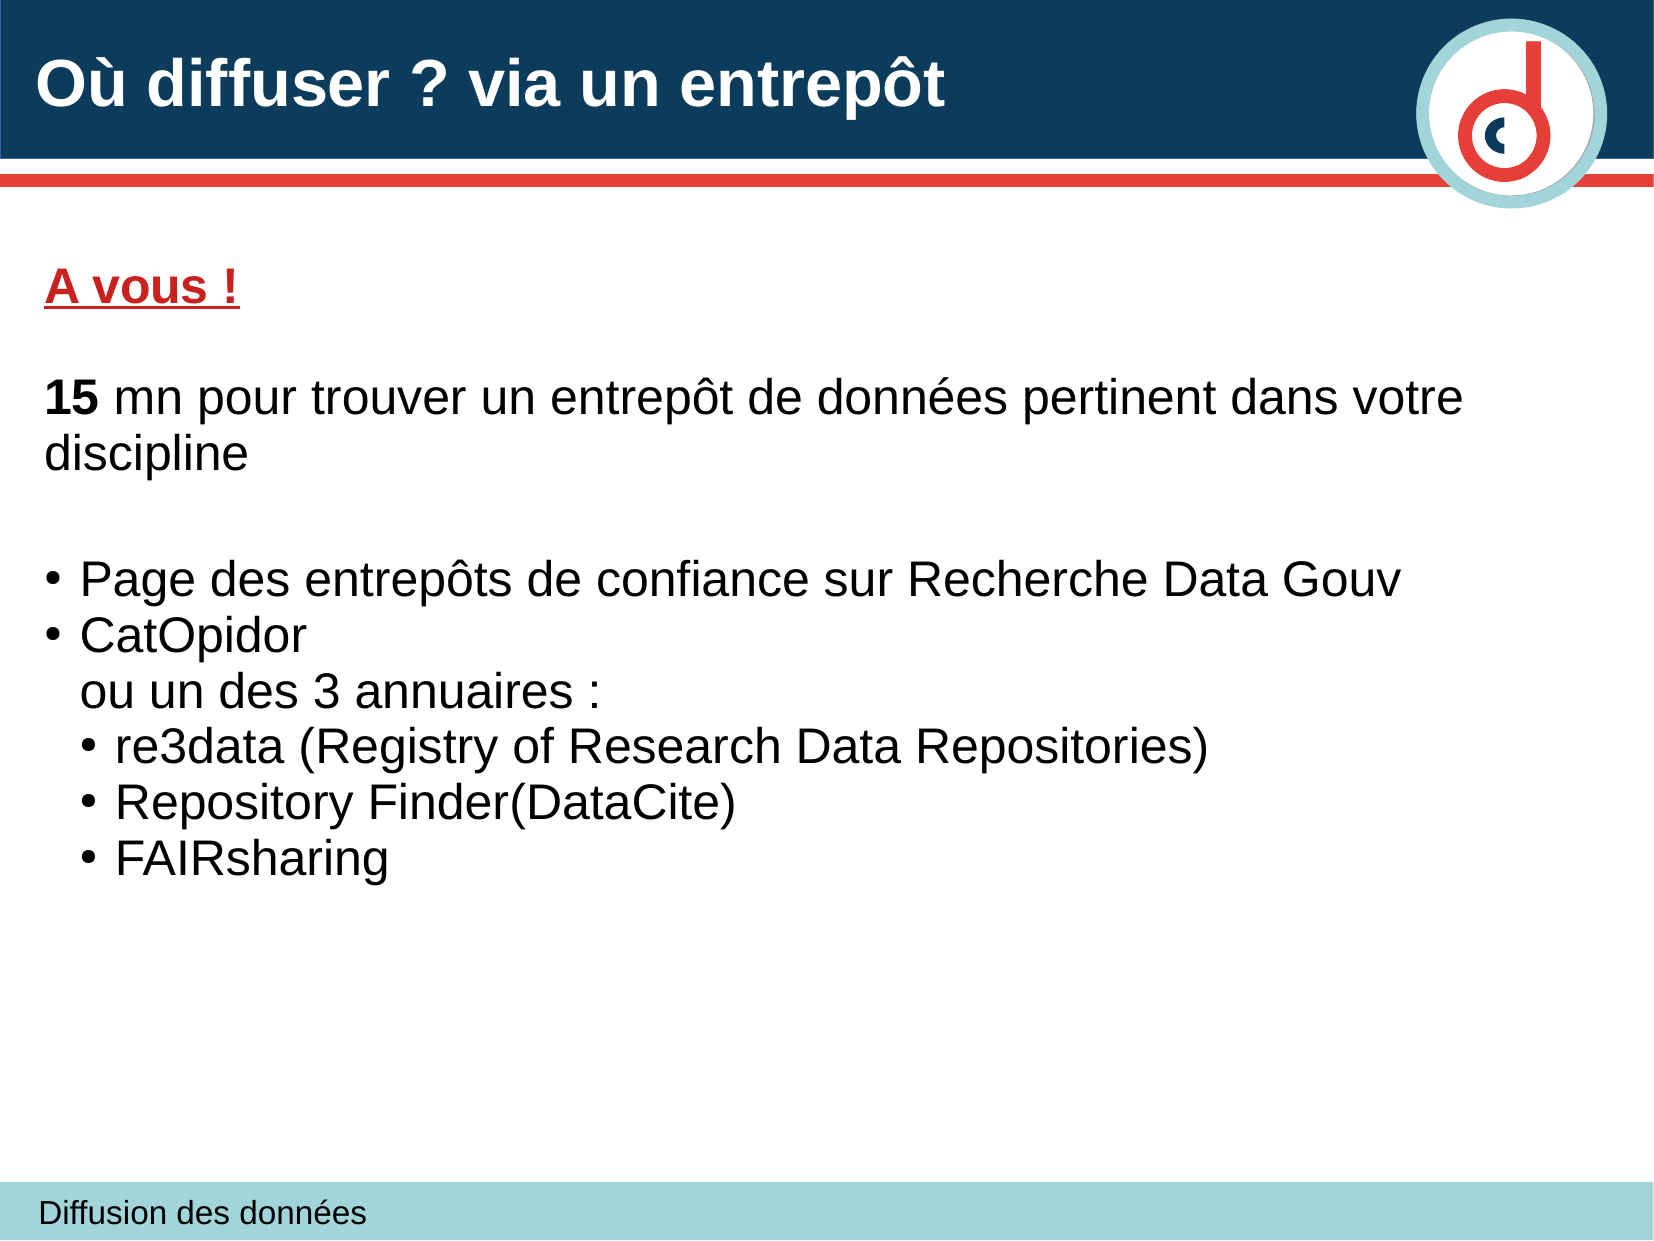

# Où diffuser ? via un entrepôt
A vous !
15 mn pour trouver un entrepôt de données pertinent dans votre discipline
Page des entrepôts de confiance sur Recherche Data Gouv
CatOpidor
ou un des 3 annuaires :
re3data (Registry of Research Data Repositories)
Repository Finder(DataCite)
FAIRsharing
Diffusion des données